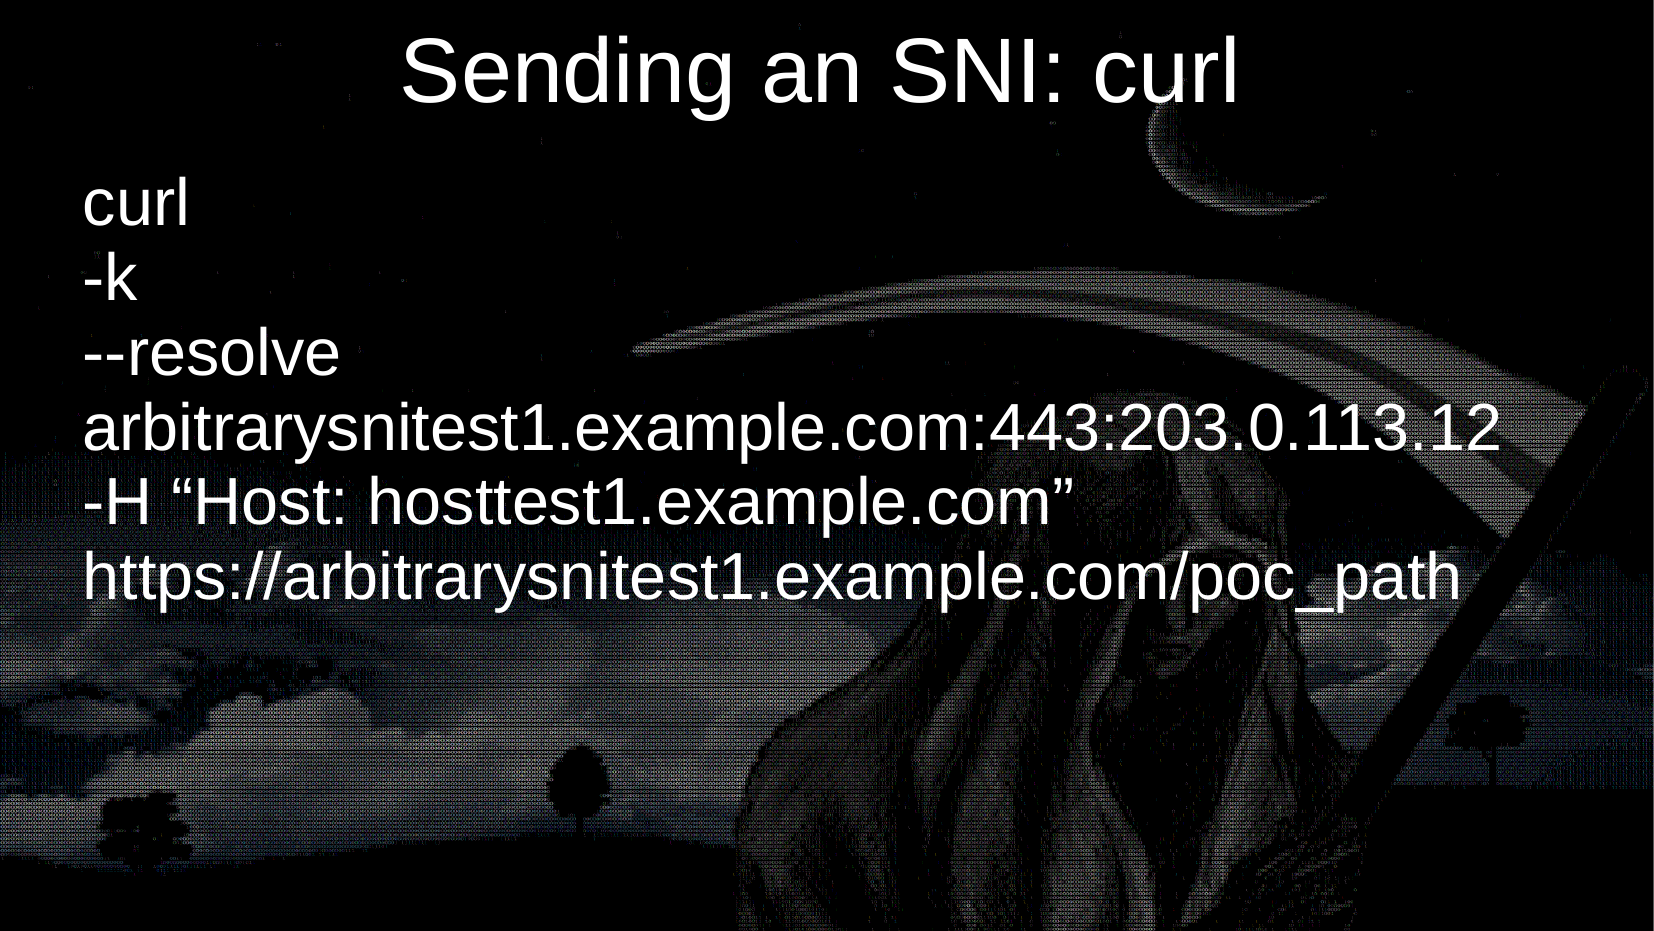

# Sending an SNI: curl
curl
-k
--resolve arbitrarysnitest1.example.com:443:203.0.113.12
-H “Host: hosttest1.example.com”
https://arbitrarysnitest1.example.com/poc_path